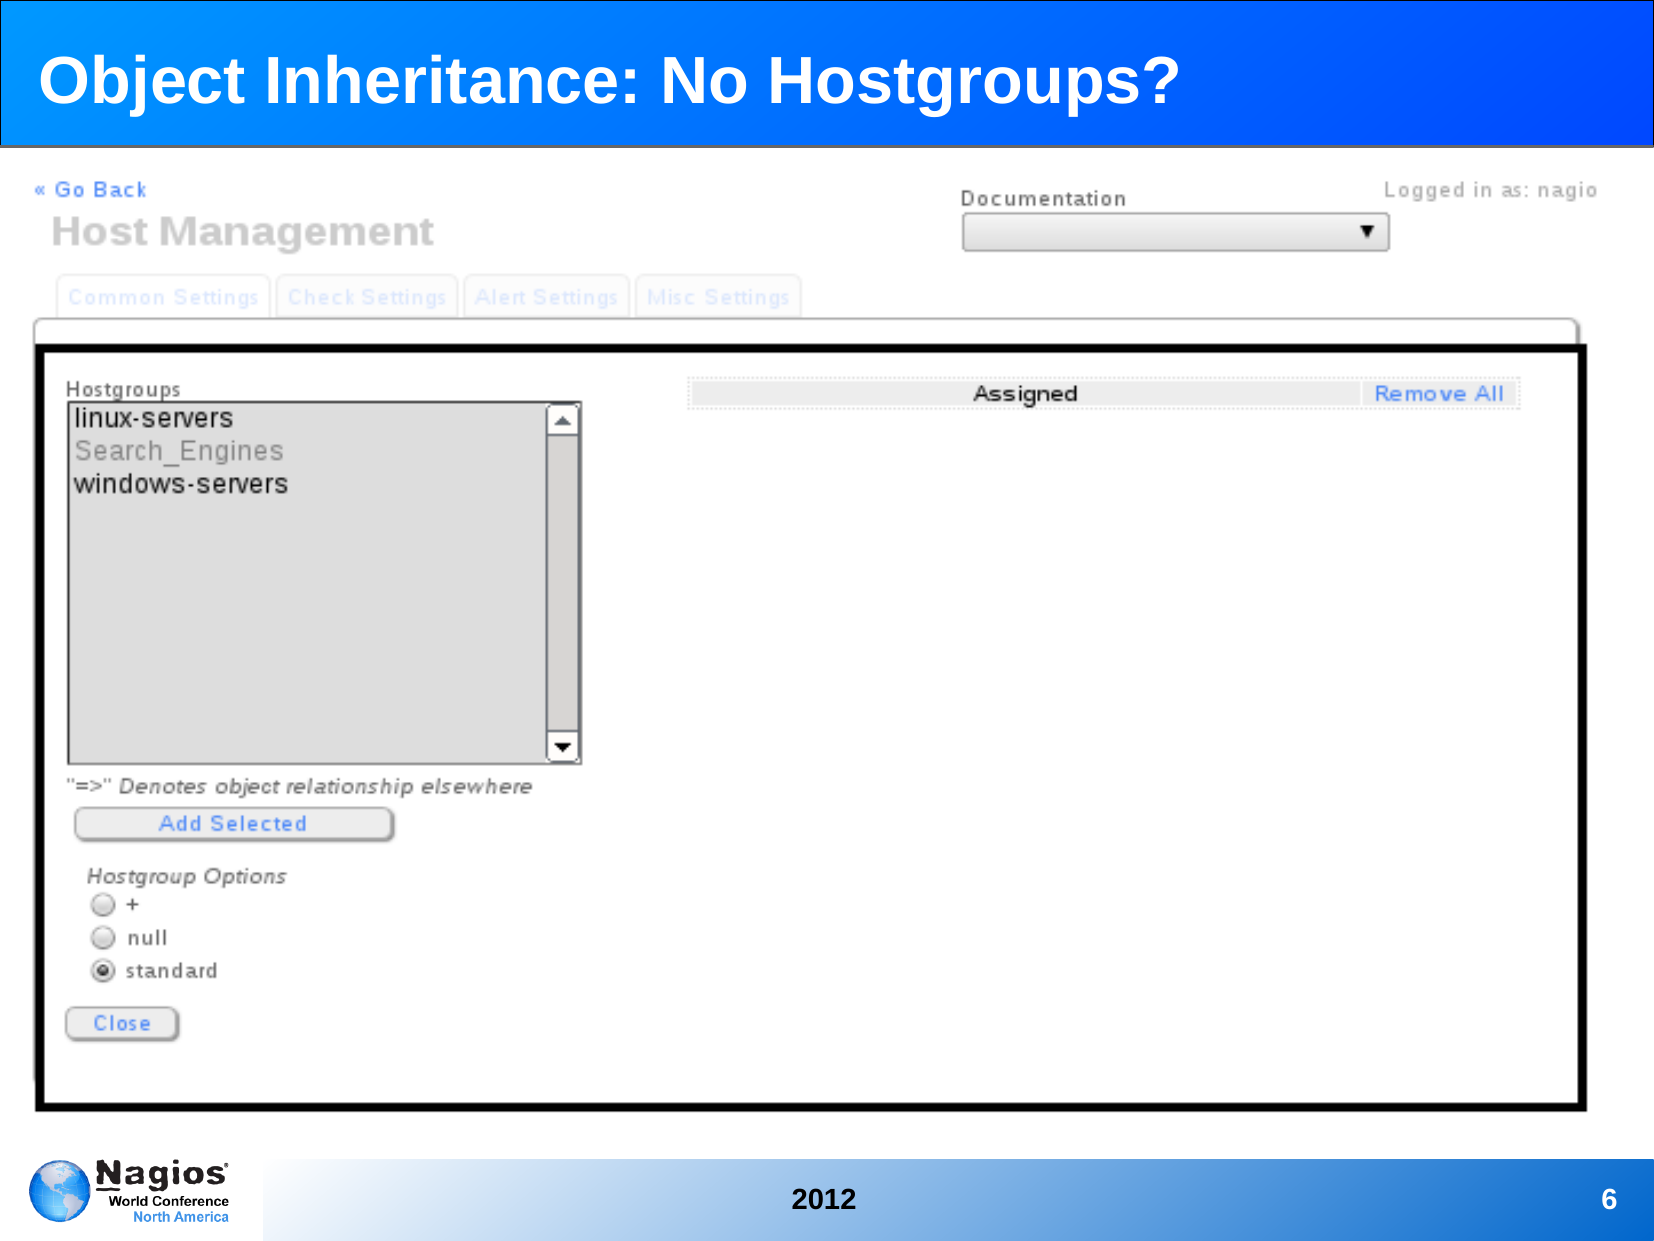

# Object Inheritance: No Hostgroups?
2011
6